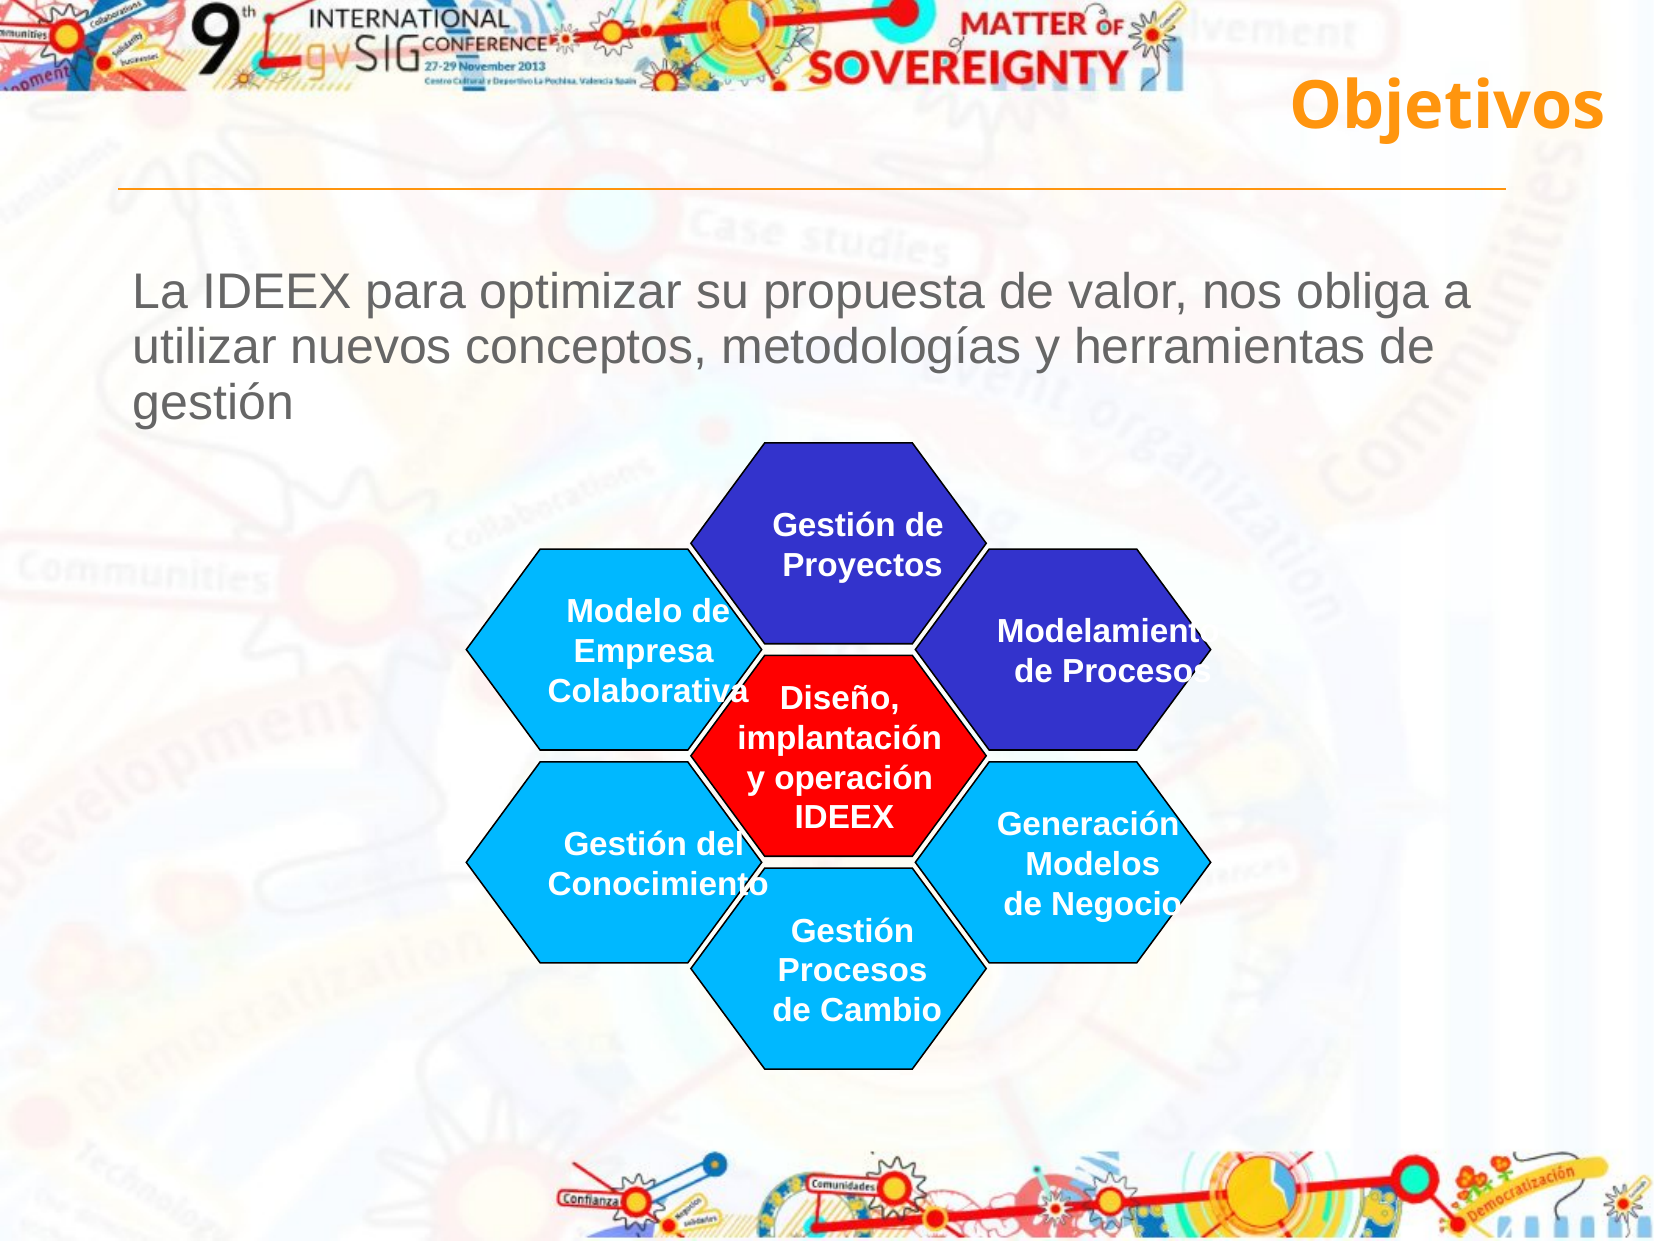

# Objetivos
La IDEEX para optimizar su propuesta de valor, nos obliga a utilizar nuevos conceptos, metodologías y herramientas de gestión
Gestión de
Proyectos
Modelo de
Empresa
Colaborativa
Modelamiento
de Procesos
Diseño,
implantación
y operación
IDEEX
Gestión del
Conocimiento
Generación
 Modelos
de Negocio
Gestión
Procesos
de Cambio